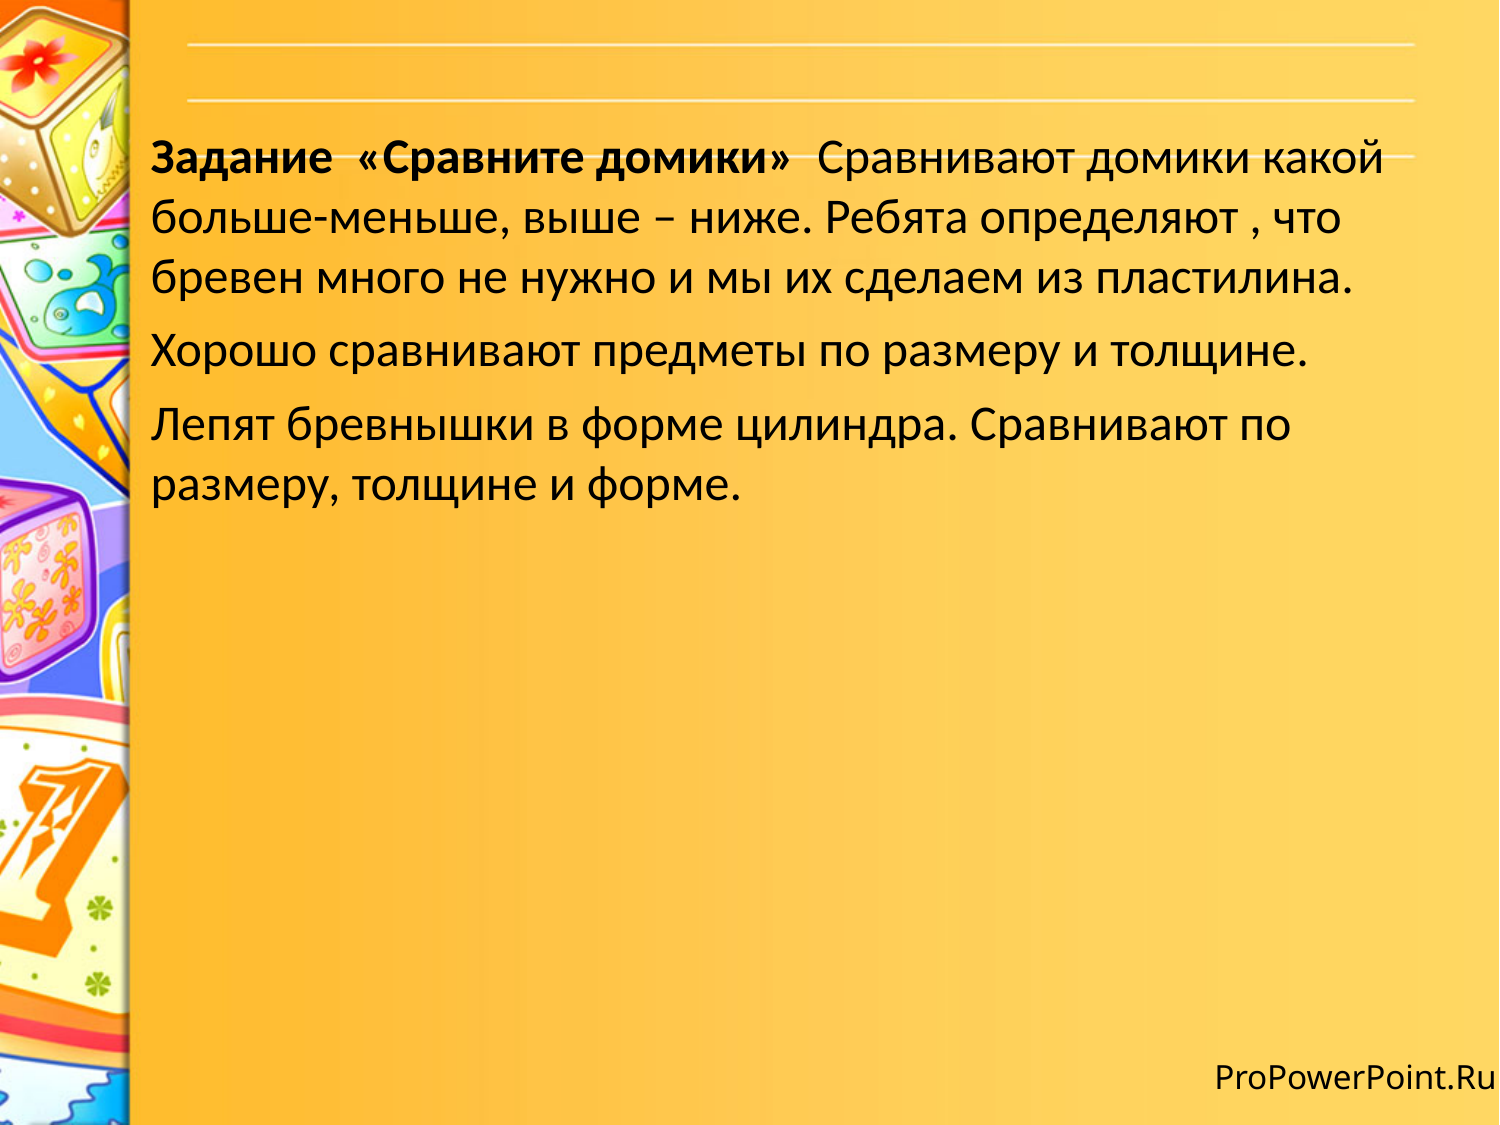

Задание «Сравните домики» Сравнивают домики какой больше-меньше, выше – ниже. Ребята определяют , что бревен много не нужно и мы их сделаем из пластилина.
Хорошо сравнивают предметы по размеру и толщине.
Лепят бревнышки в форме цилиндра. Сравнивают по размеру, толщине и форме.
#